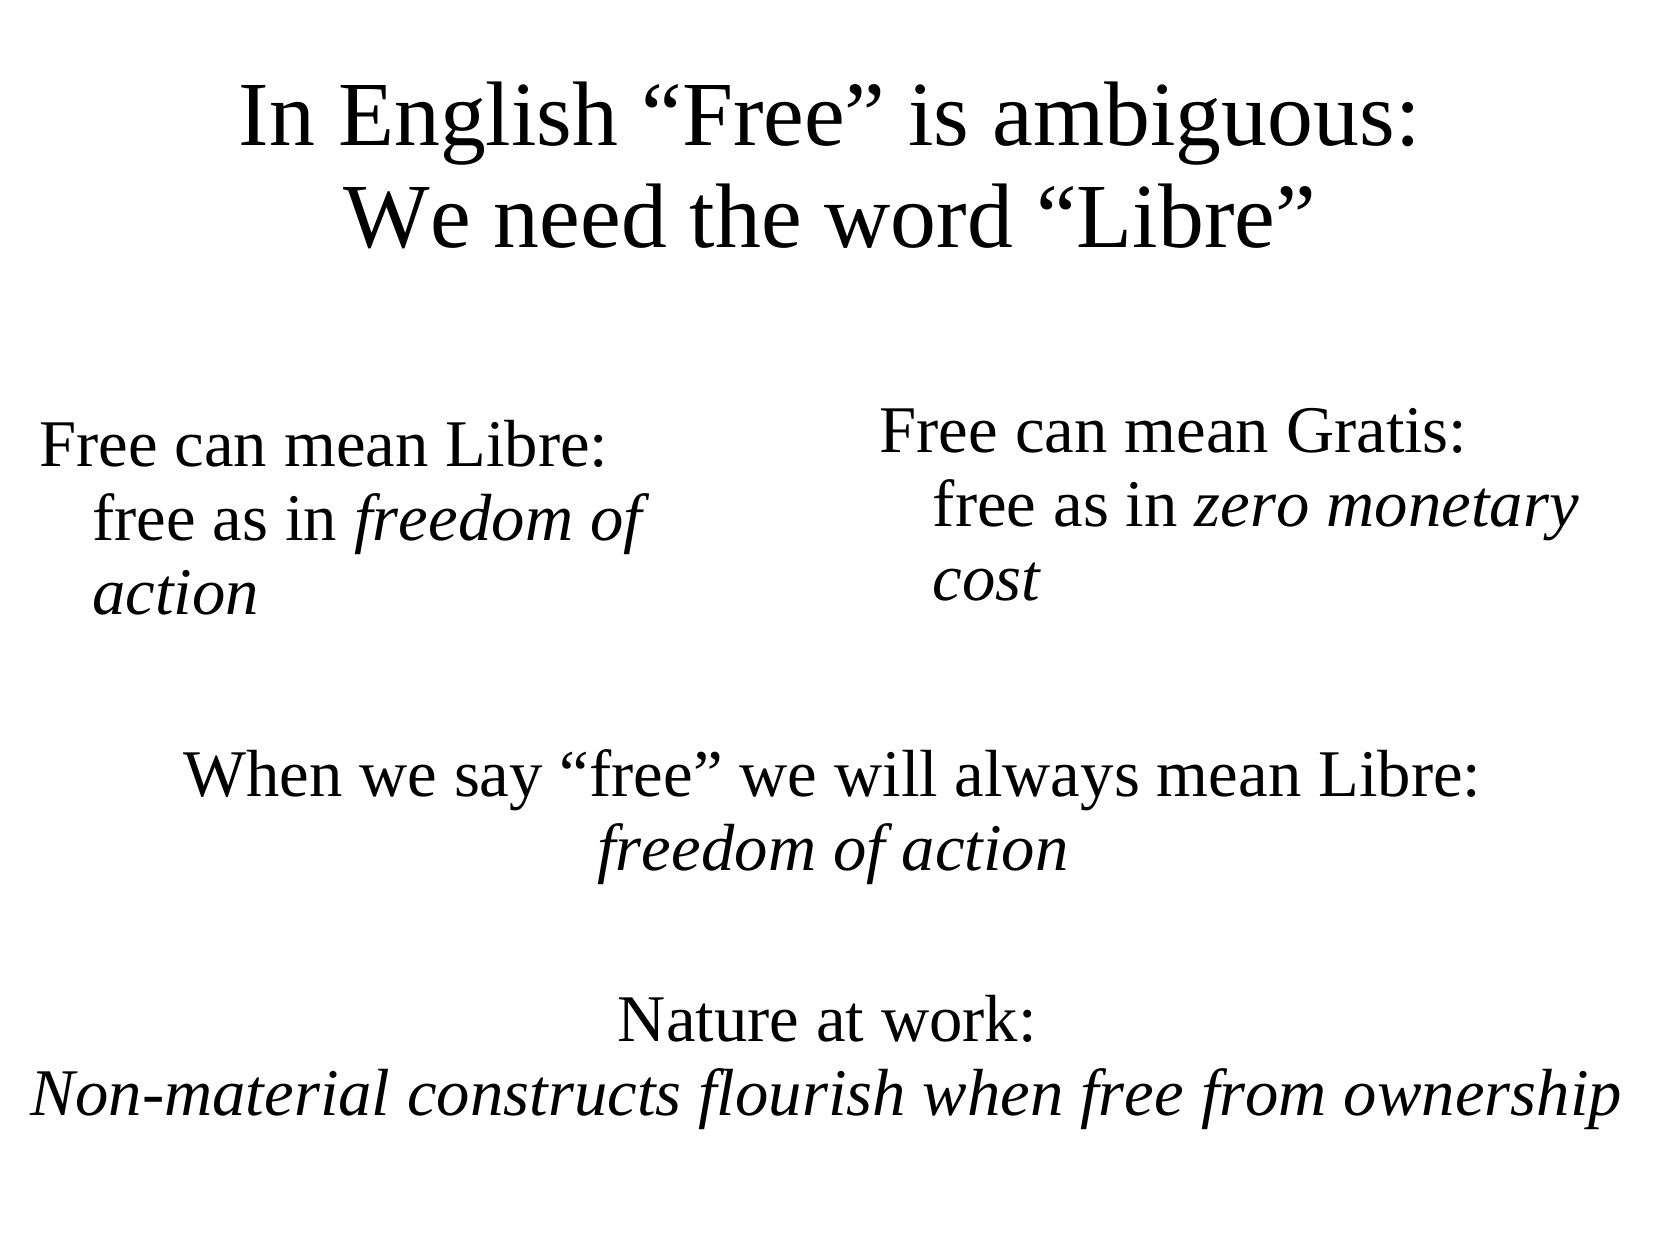

# In English “Free” is ambiguous: We need the word “Libre”
Free can mean Gratis:
free as in zero monetary cost
Free can mean Libre:
free as in freedom of action
When we say “free” we will always mean Libre:
freedom of action
Nature at work:
Non-material constructs flourish when free from ownership